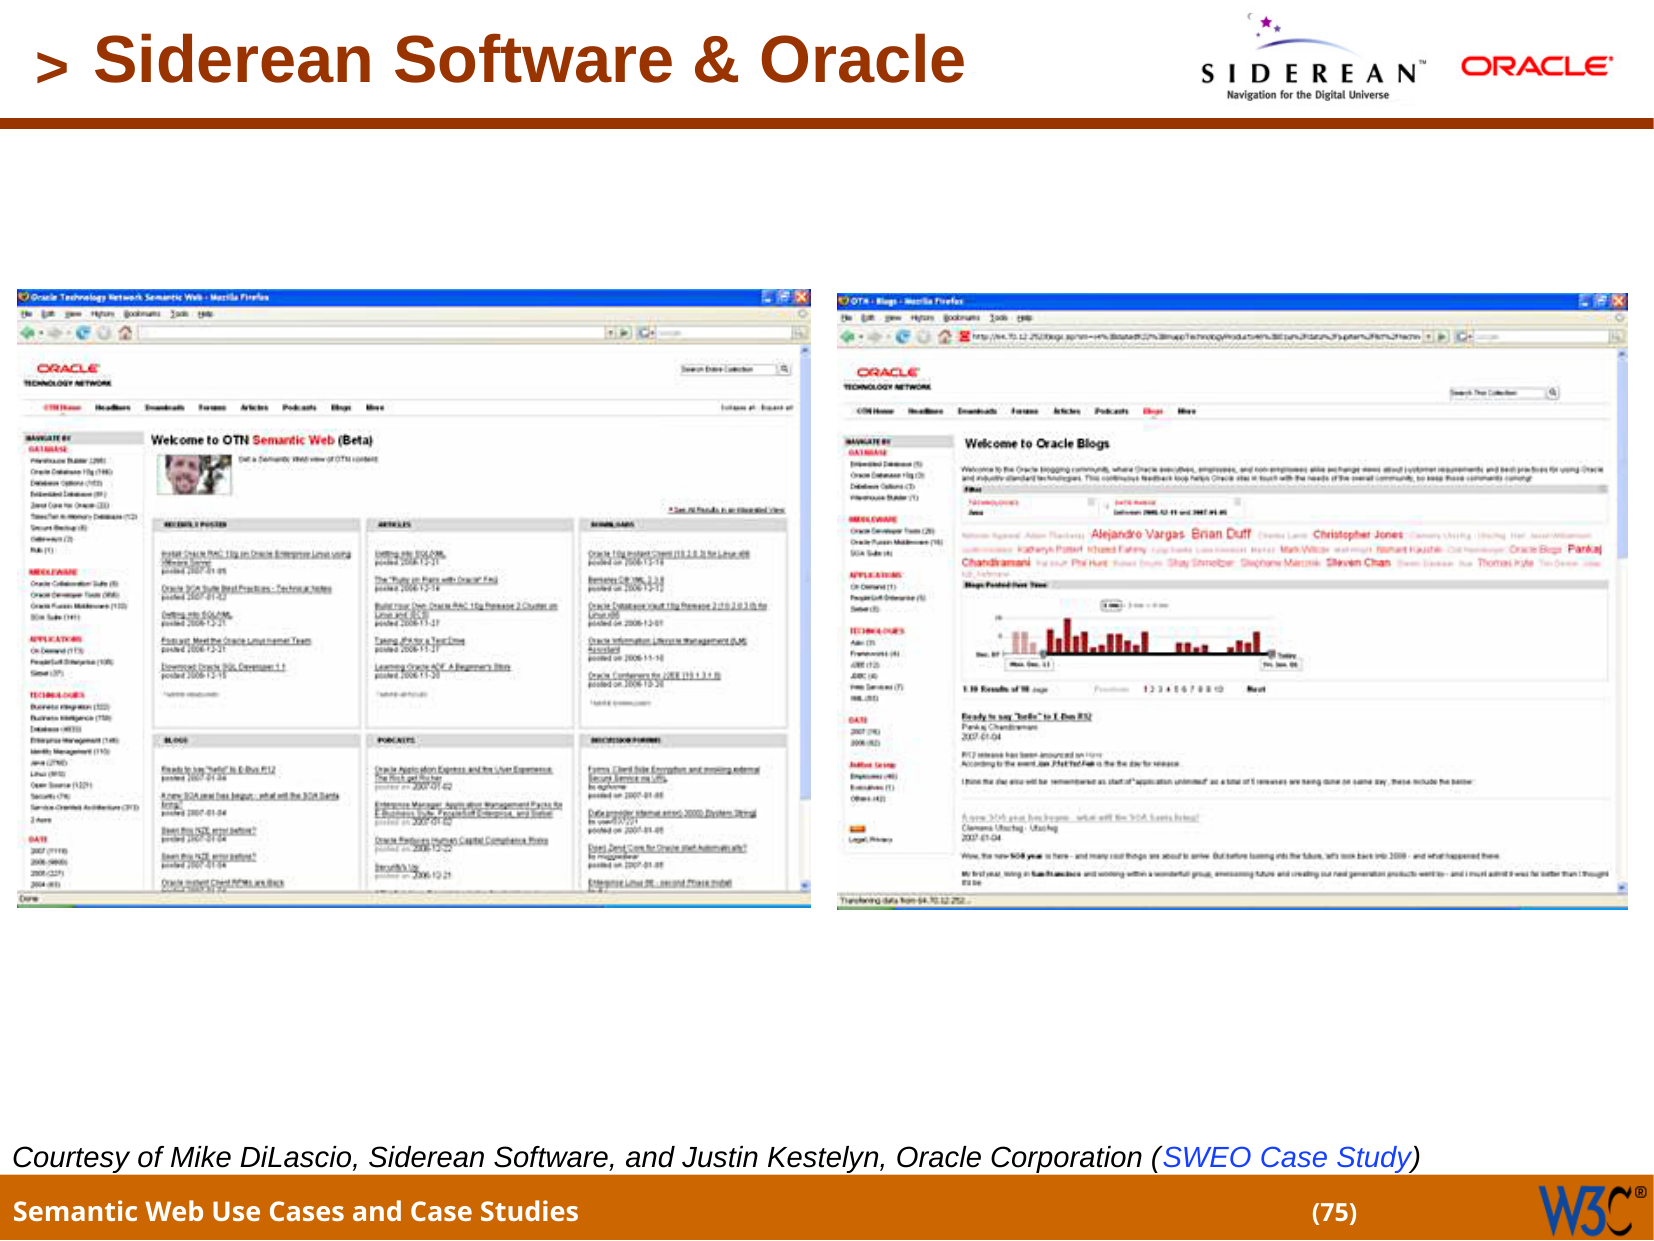

# Siderean Software & Oracle
Courtesy of Mike DiLascio, Siderean Software, and Justin Kestelyn, Oracle Corporation (SWEO Case Study)